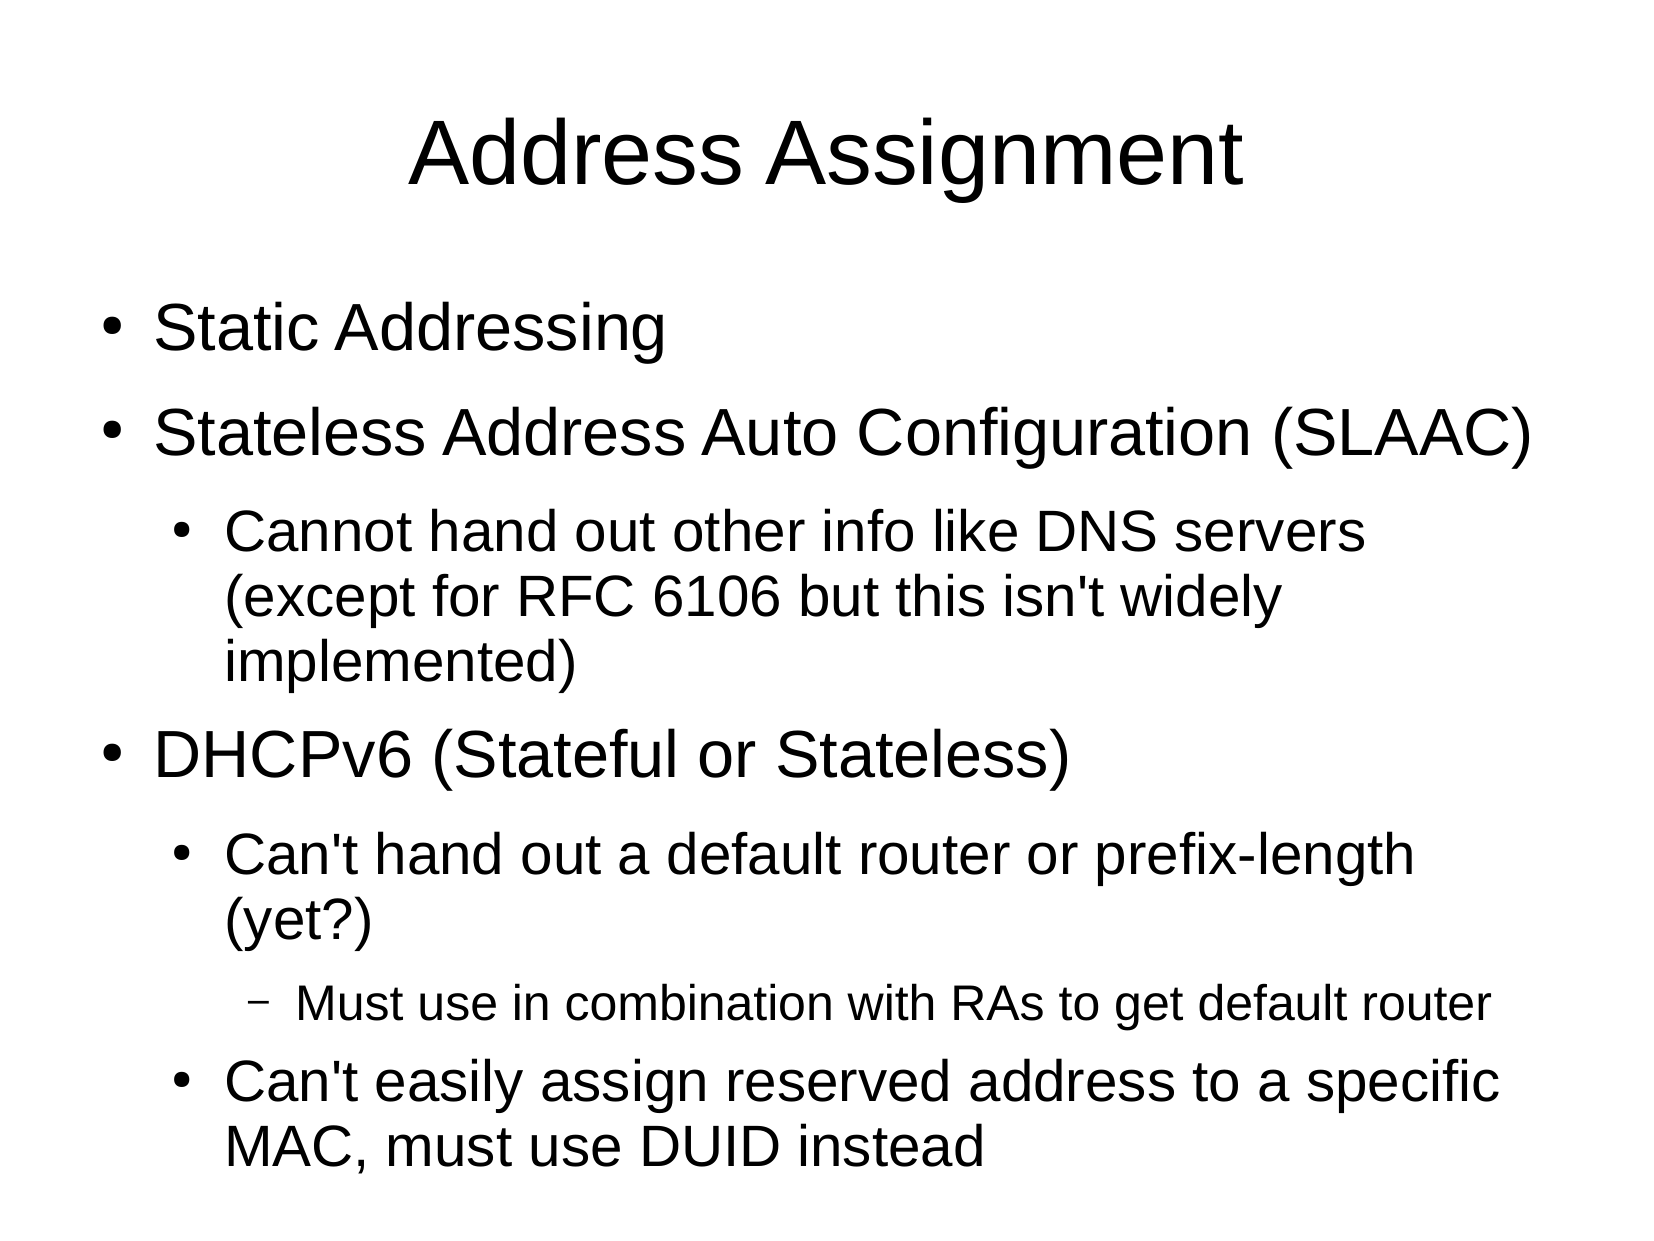

# Address Assignment
Static Addressing
Stateless Address Auto Configuration (SLAAC)
Cannot hand out other info like DNS servers (except for RFC 6106 but this isn't widely implemented)
DHCPv6 (Stateful or Stateless)
Can't hand out a default router or prefix-length (yet?)
Must use in combination with RAs to get default router
Can't easily assign reserved address to a specific MAC, must use DUID instead